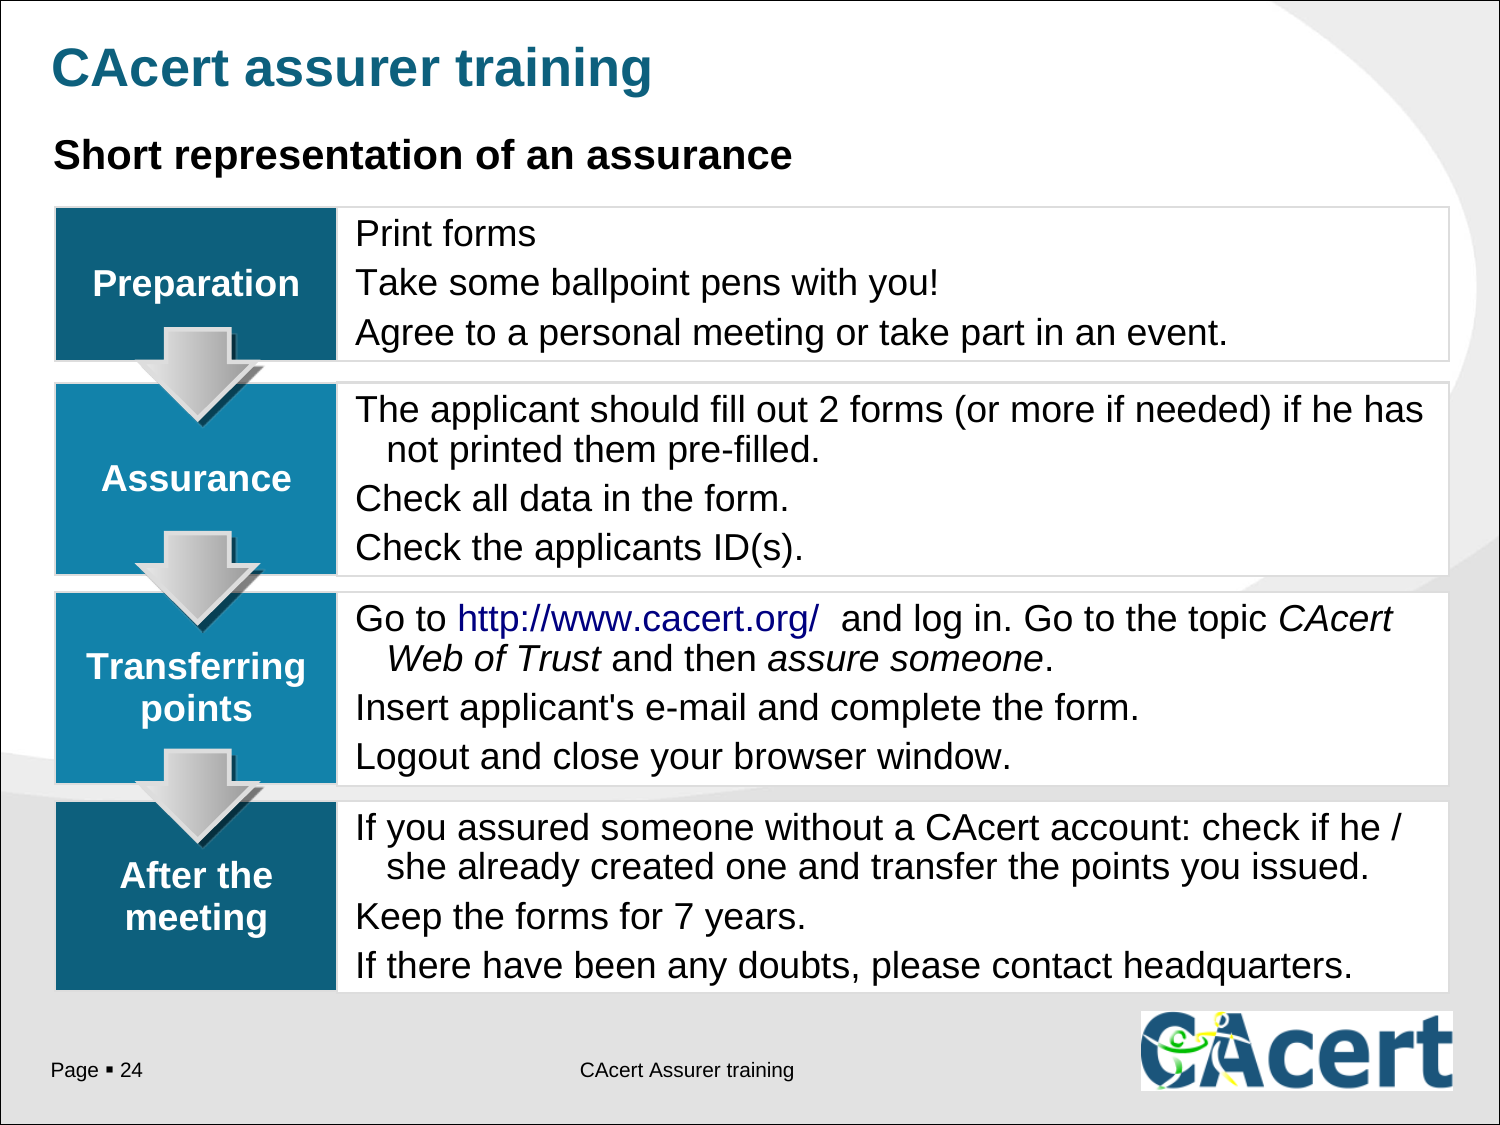

# CAcert assurer training
Short representation of an assurance
Preparation
Print forms
Take some ballpoint pens with you!
Agree to a personal meeting or take part in an event.
Assurance
The applicant should fill out 2 forms (or more if needed) if he has not printed them pre-filled.
Check all data in the form.
Check the applicants ID(s).
Transferring points
Go to http://www.cacert.org/ and log in. Go to the topic CAcert Web of Trust and then assure someone.
Insert applicant's e-mail and complete the form.
Logout and close your browser window.
After the meeting
If you assured someone without a CAcert account: check if he / she already created one and transfer the points you issued.
Keep the forms for 7 years.
If there have been any doubts, please contact headquarters.
CAcert Assurer training